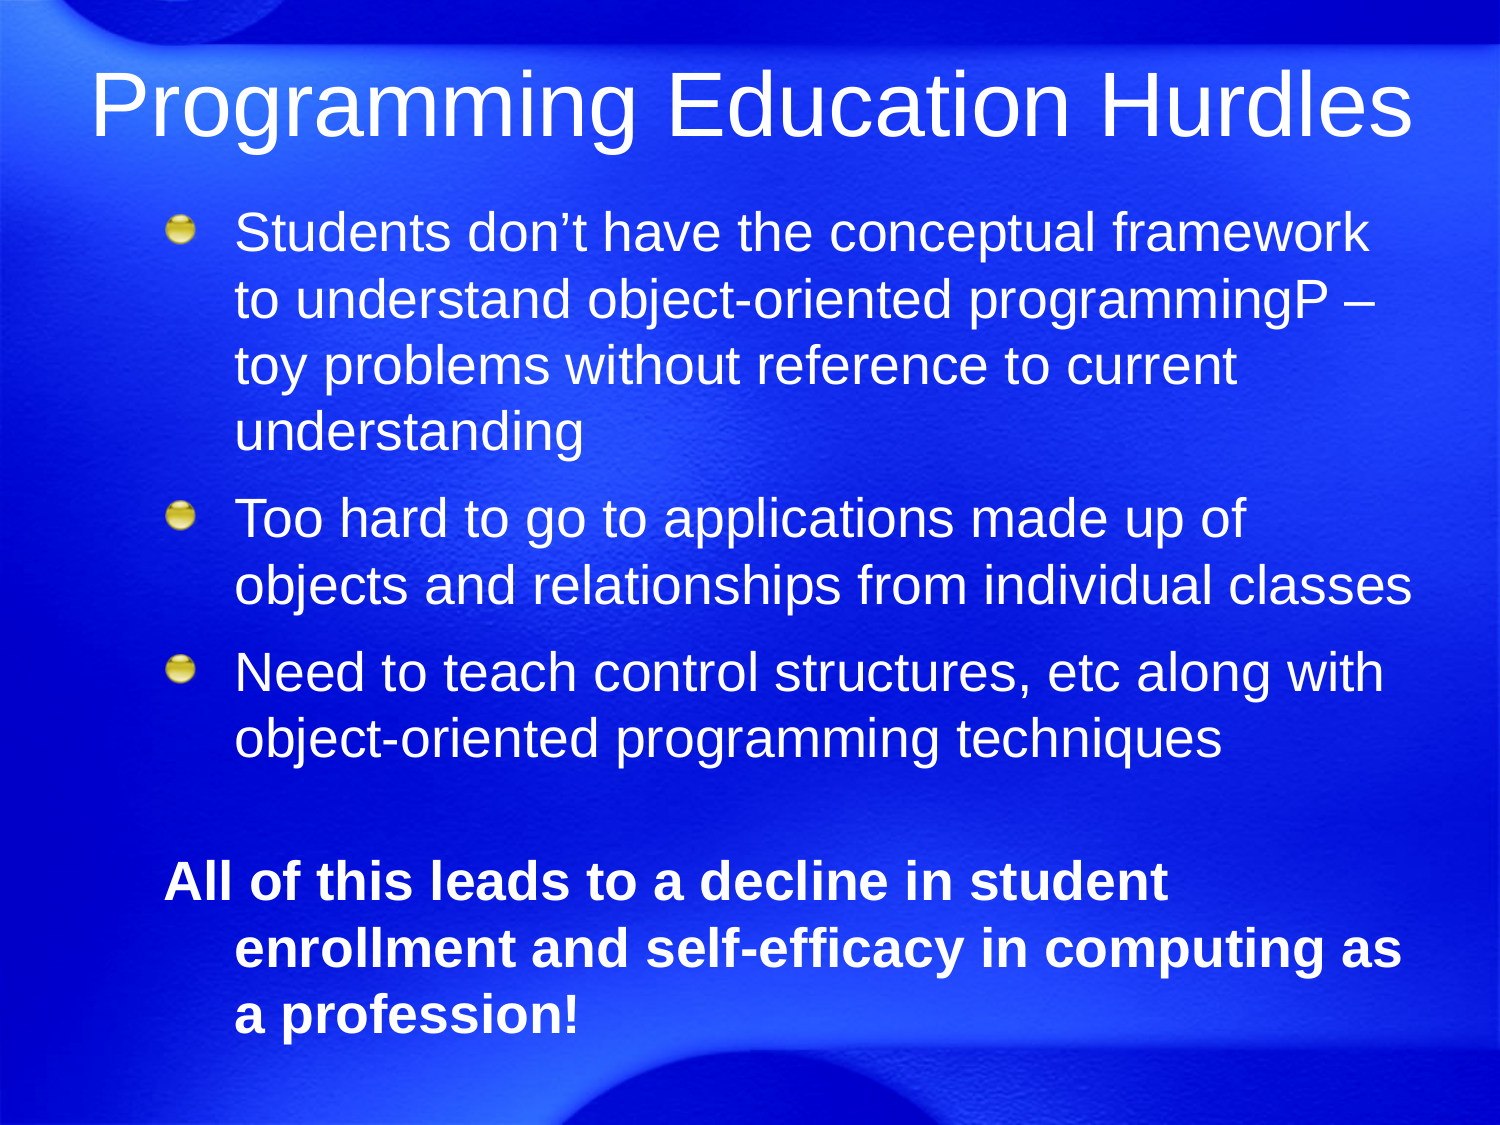

# Programming Education Hurdles
Students don’t have the conceptual framework to understand object-oriented programmingP – toy problems without reference to current understanding
Too hard to go to applications made up of objects and relationships from individual classes
Need to teach control structures, etc along with object-oriented programming techniques
All of this leads to a decline in student enrollment and self-efficacy in computing as a profession!